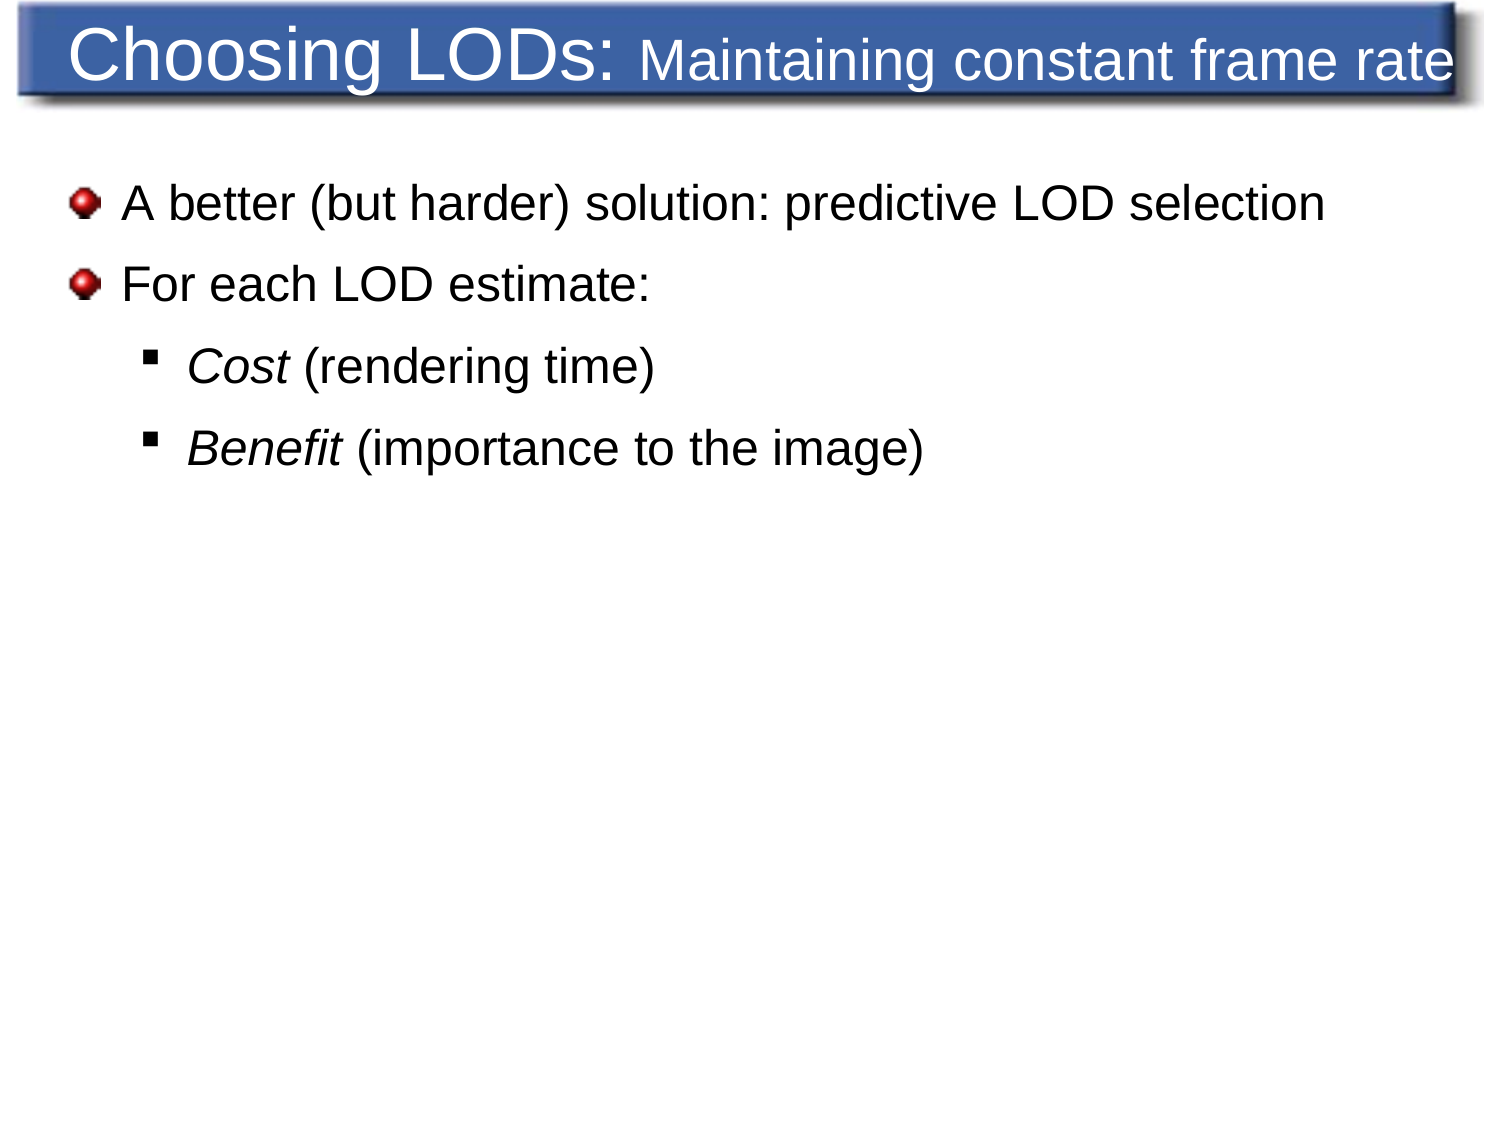

# Choosing LODs: Maintaining constant frame rate
A better (but harder) solution: predictive LOD selection
For each LOD estimate:
Cost (rendering time)
Benefit (importance to the image)